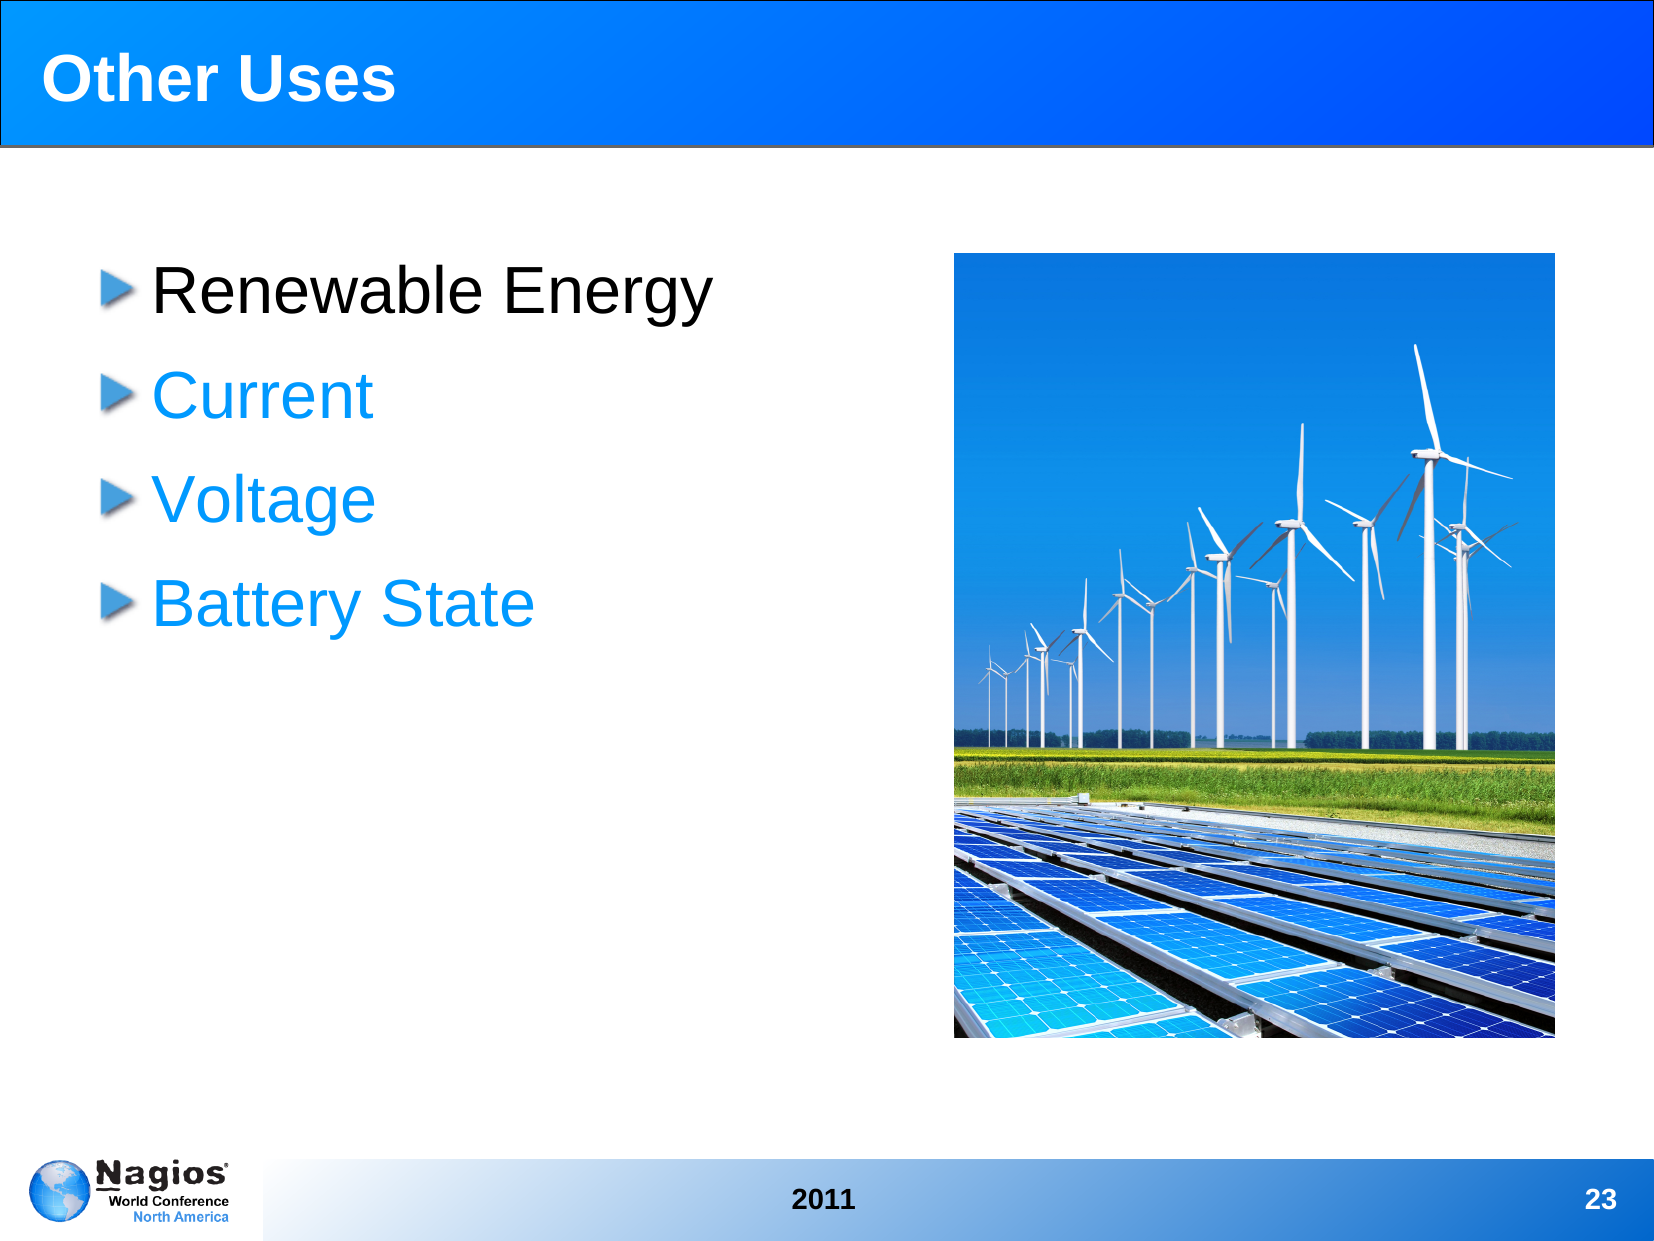

# Other Uses
Renewable Energy
Current
Voltage
Battery State
2011
23